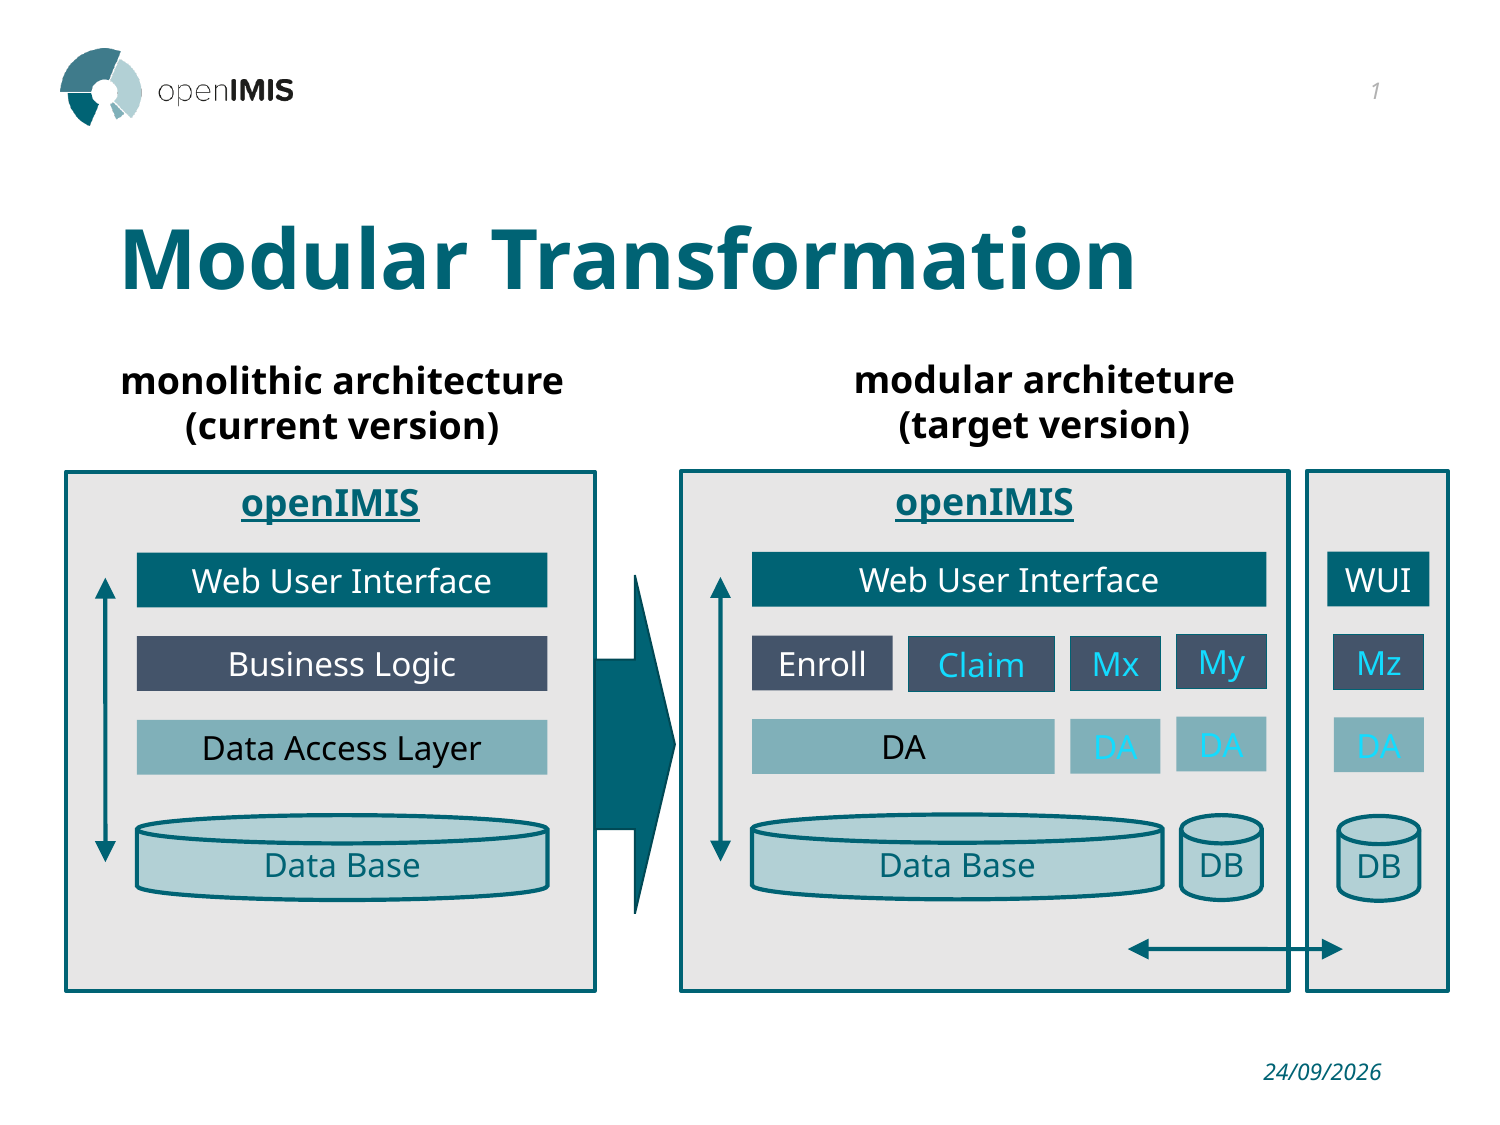

# Modular Transformation
modular architeture
(target version)
monolithic architecture
(current version)
openIMIS
openIMIS
WUI
Web User Interface
Web User Interface
My
Mz
Enroll
Mx
Business Logic
Claim
DA
DA
DA
DA
Data Access Layer
Data Base
Data Base
DB
DB